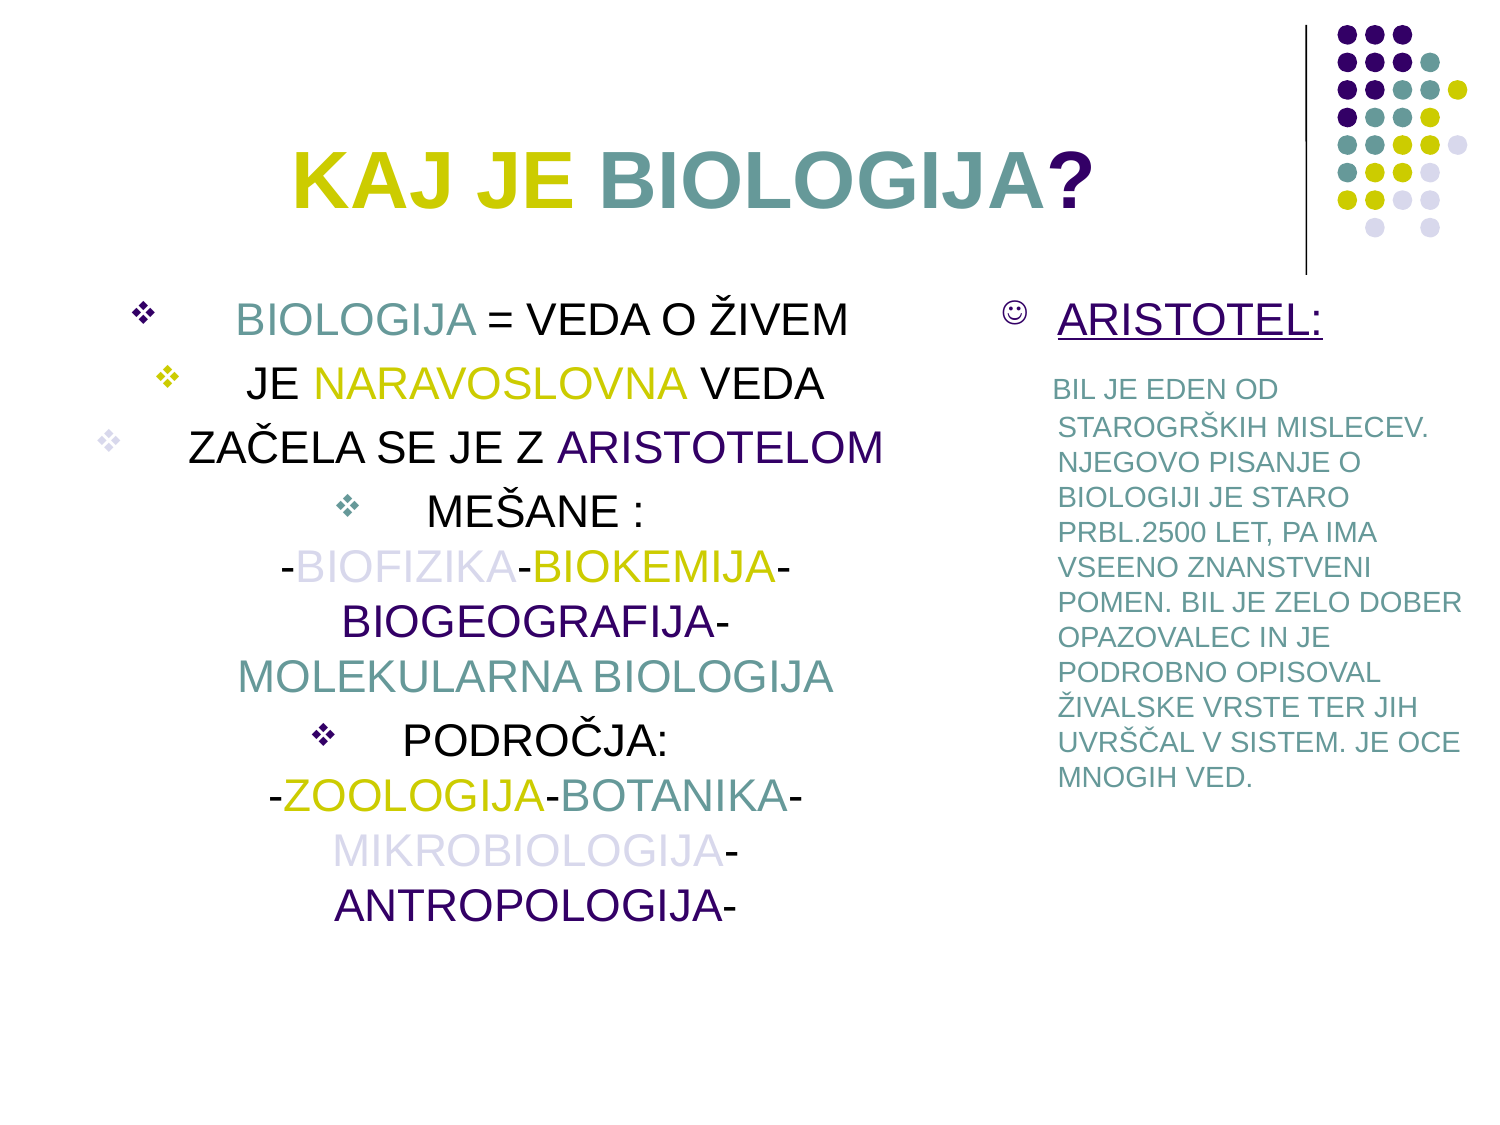

# KAJ JE BIOLOGIJA?
 BIOLOGIJA = VEDA O ŽIVEM
JE NARAVOSLOVNA VEDA
ZAČELA SE JE Z ARISTOTELOM
MEŠANE :
-BIOFIZIKA-BIOKEMIJA-BIOGEOGRAFIJA- MOLEKULARNA BIOLOGIJA
PODROČJA:
-ZOOLOGIJA-BOTANIKA-MIKROBIOLOGIJA- ANTROPOLOGIJA-
ARISTOTEL:
 BIL JE EDEN OD STAROGRŠKIH MISLECEV. NJEGOVO PISANJE O BIOLOGIJI JE STARO PRBL.2500 LET, PA IMA VSEENO ZNANSTVENI POMEN. BIL JE ZELO DOBER OPAZOVALEC IN JE PODROBNO OPISOVAL ŽIVALSKE VRSTE TER JIH UVRŠČAL V SISTEM. JE OCE MNOGIH VED.